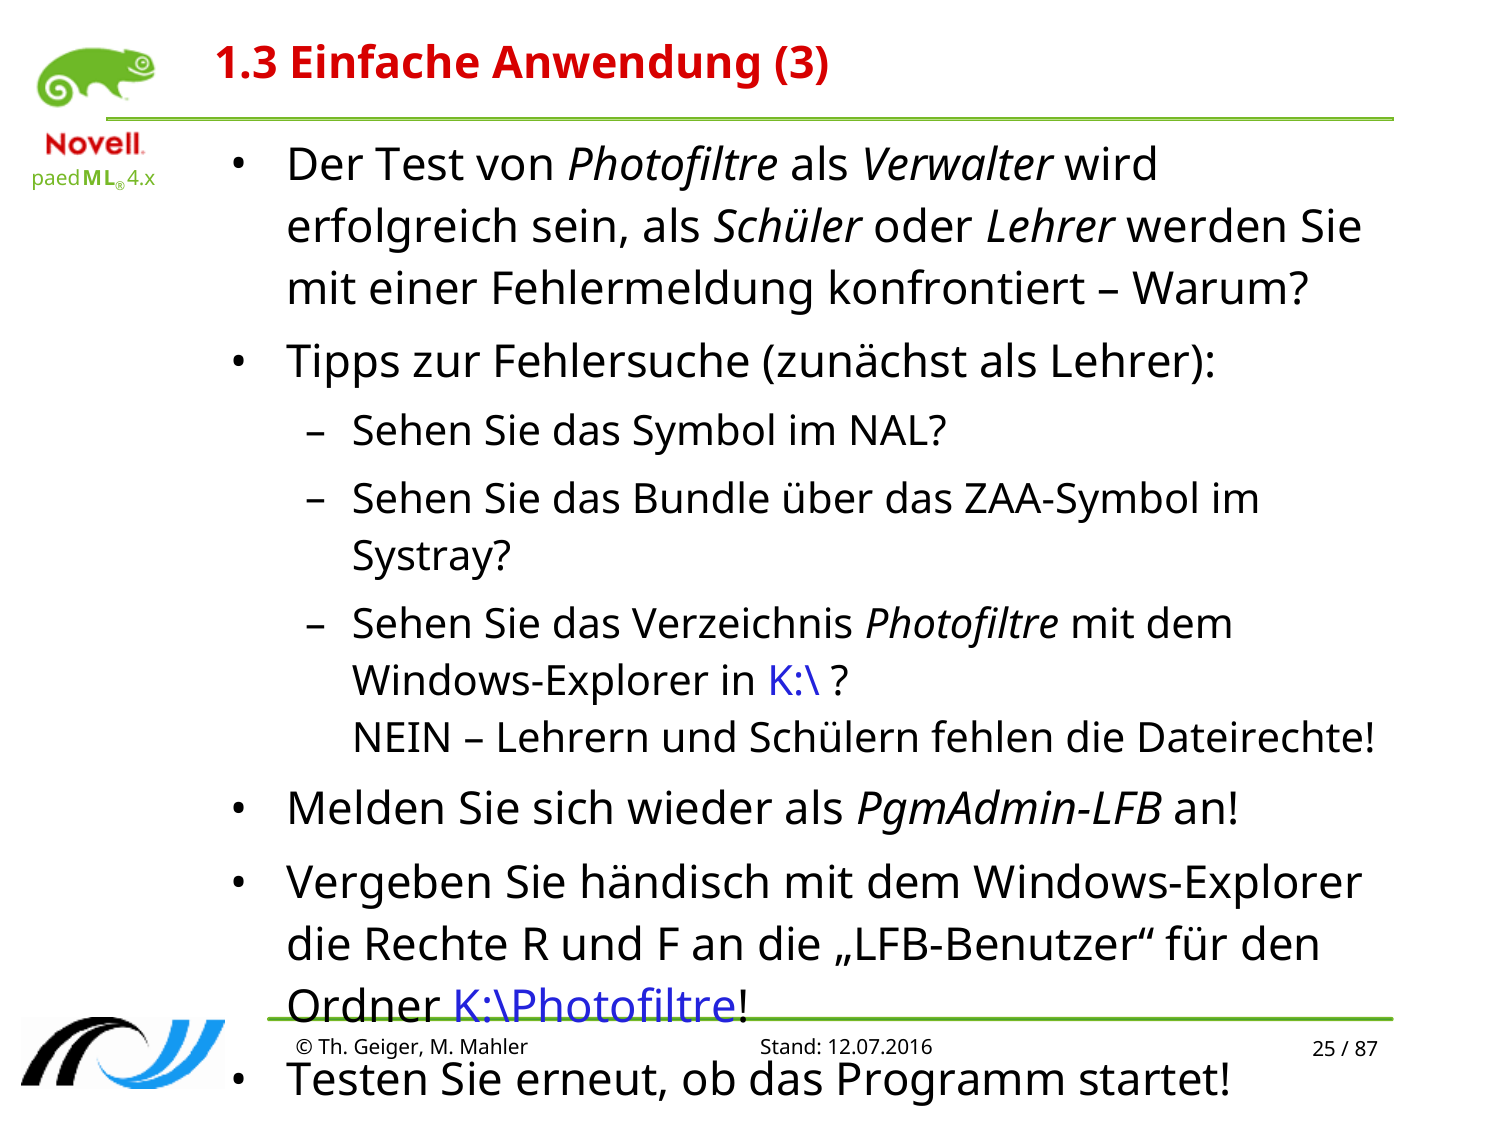

# 1.3 Einfache Anwendung (3)
Der Test von Photofiltre als Verwalter wird erfolgreich sein, als Schüler oder Lehrer werden Sie mit einer Fehlermeldung konfrontiert – Warum?
Tipps zur Fehlersuche (zunächst als Lehrer):
Sehen Sie das Symbol im NAL?
Sehen Sie das Bundle über das ZAA-Symbol im Systray?
Sehen Sie das Verzeichnis Photofiltre mit dem Windows-Explorer in K:\ ?
NEIN – Lehrern und Schülern fehlen die Dateirechte!
Melden Sie sich wieder als PgmAdmin-LFB an!
Vergeben Sie händisch mit dem Windows-Explorer die Rechte R und F an die „LFB-Benutzer“ für den Ordner K:\Photofiltre!
Testen Sie erneut, ob das Programm startet!
© Th. Geiger, M. Mahler
12.07.2016
25